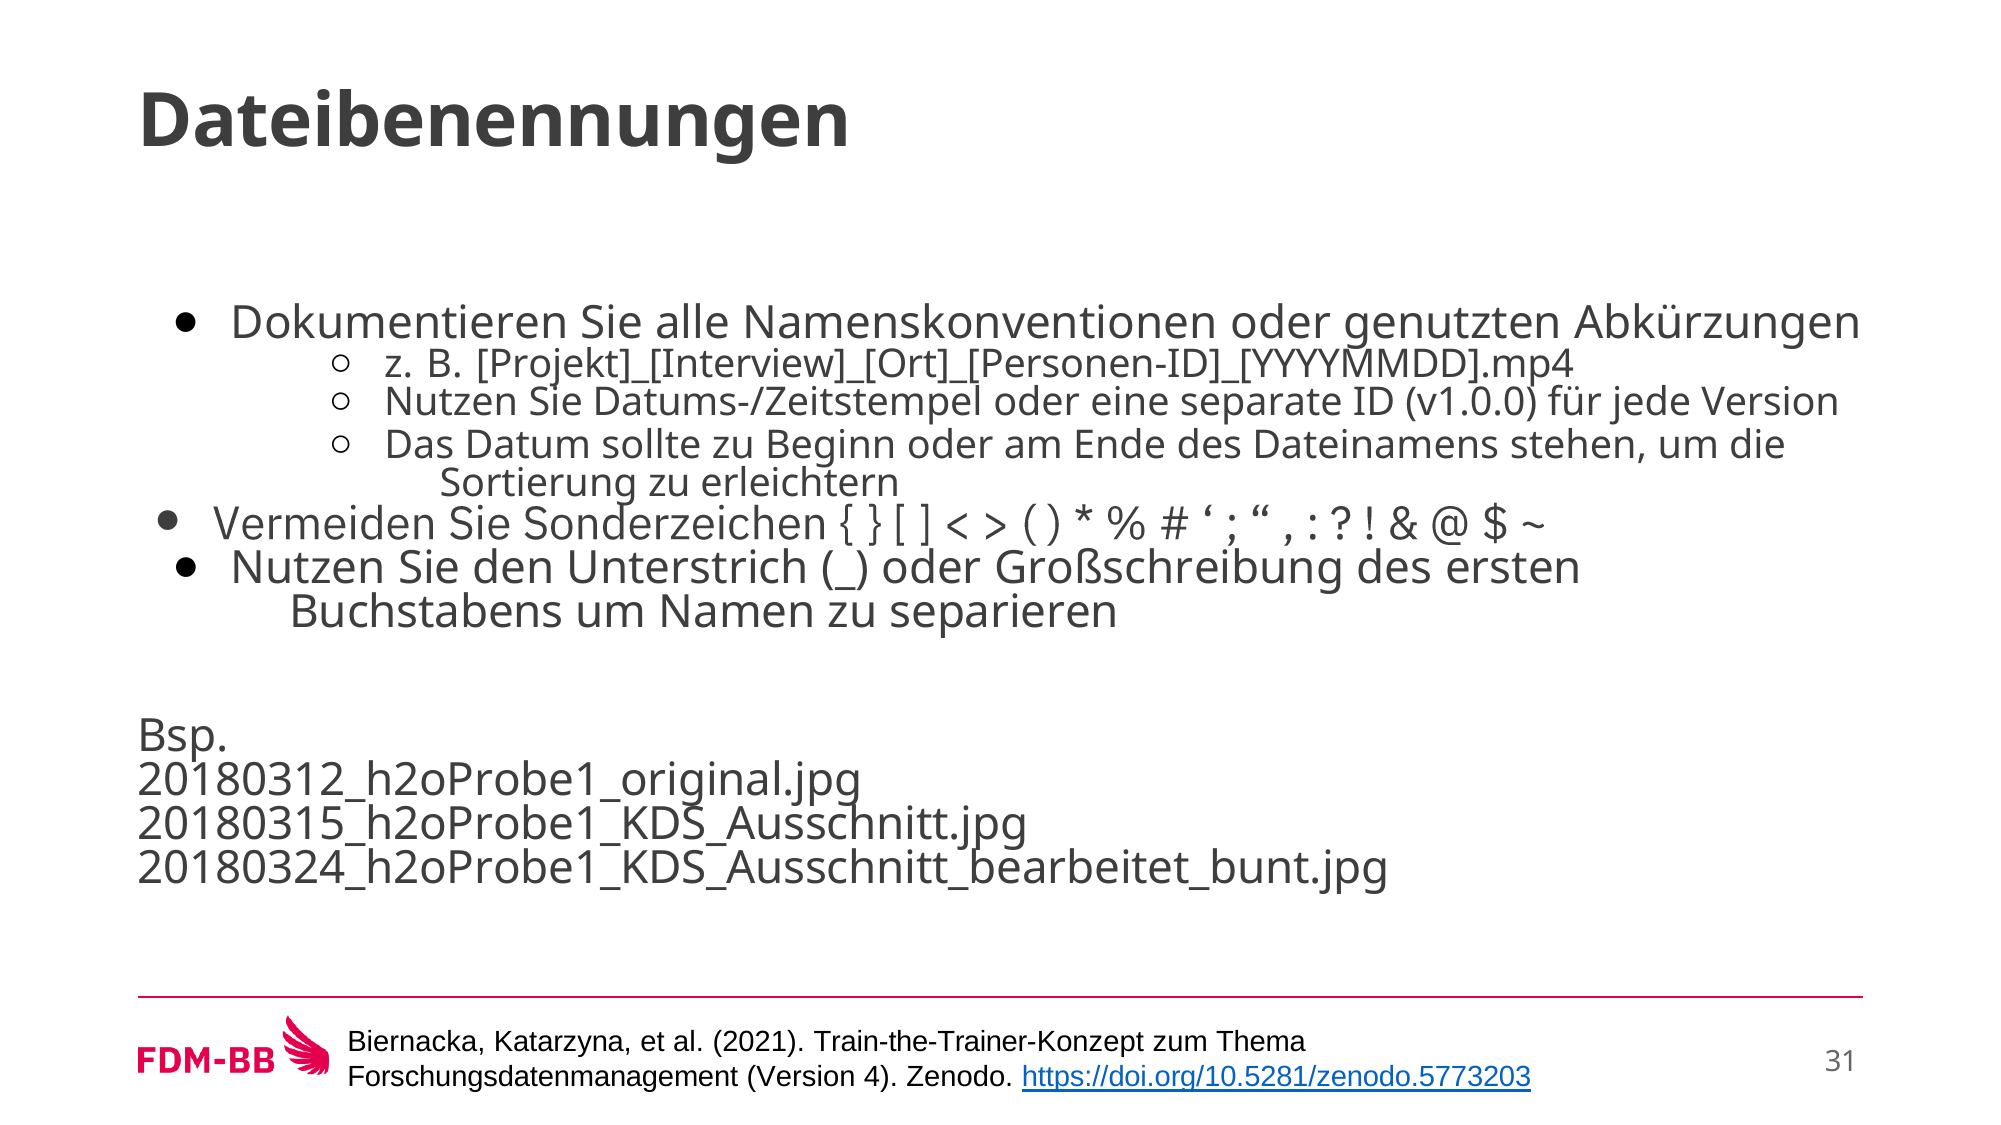

# Dateibenennungen
Dokumentieren Sie alle Namenskonventionen oder genutzten Abkürzungen
z. B. [Projekt]_[Interview]_[Ort]_[Personen-ID]_[YYYYMMDD].mp4
Nutzen Sie Datums-/Zeitstempel oder eine separate ID (v1.0.0) für jede Version
Das Datum sollte zu Beginn oder am Ende des Dateinamens stehen, um die Sortierung zu erleichtern
●
Nutzen Sie den Unterstrich (_) oder Großschreibung des ersten Buchstabens um Namen zu separieren
Bsp. 20180312_h2oProbe1_original.jpg
20180315_h2oProbe1_KDS_Ausschnitt.jpg 20180324_h2oProbe1_KDS_Ausschnitt_bearbeitet_bunt.jpg
Biernacka, Katarzyna, et al. (2021). Train-the-Trainer-Konzept zum Thema Forschungsdatenmanagement (Version 4). Zenodo. https://doi.org/10.5281/zenodo.5773203
31